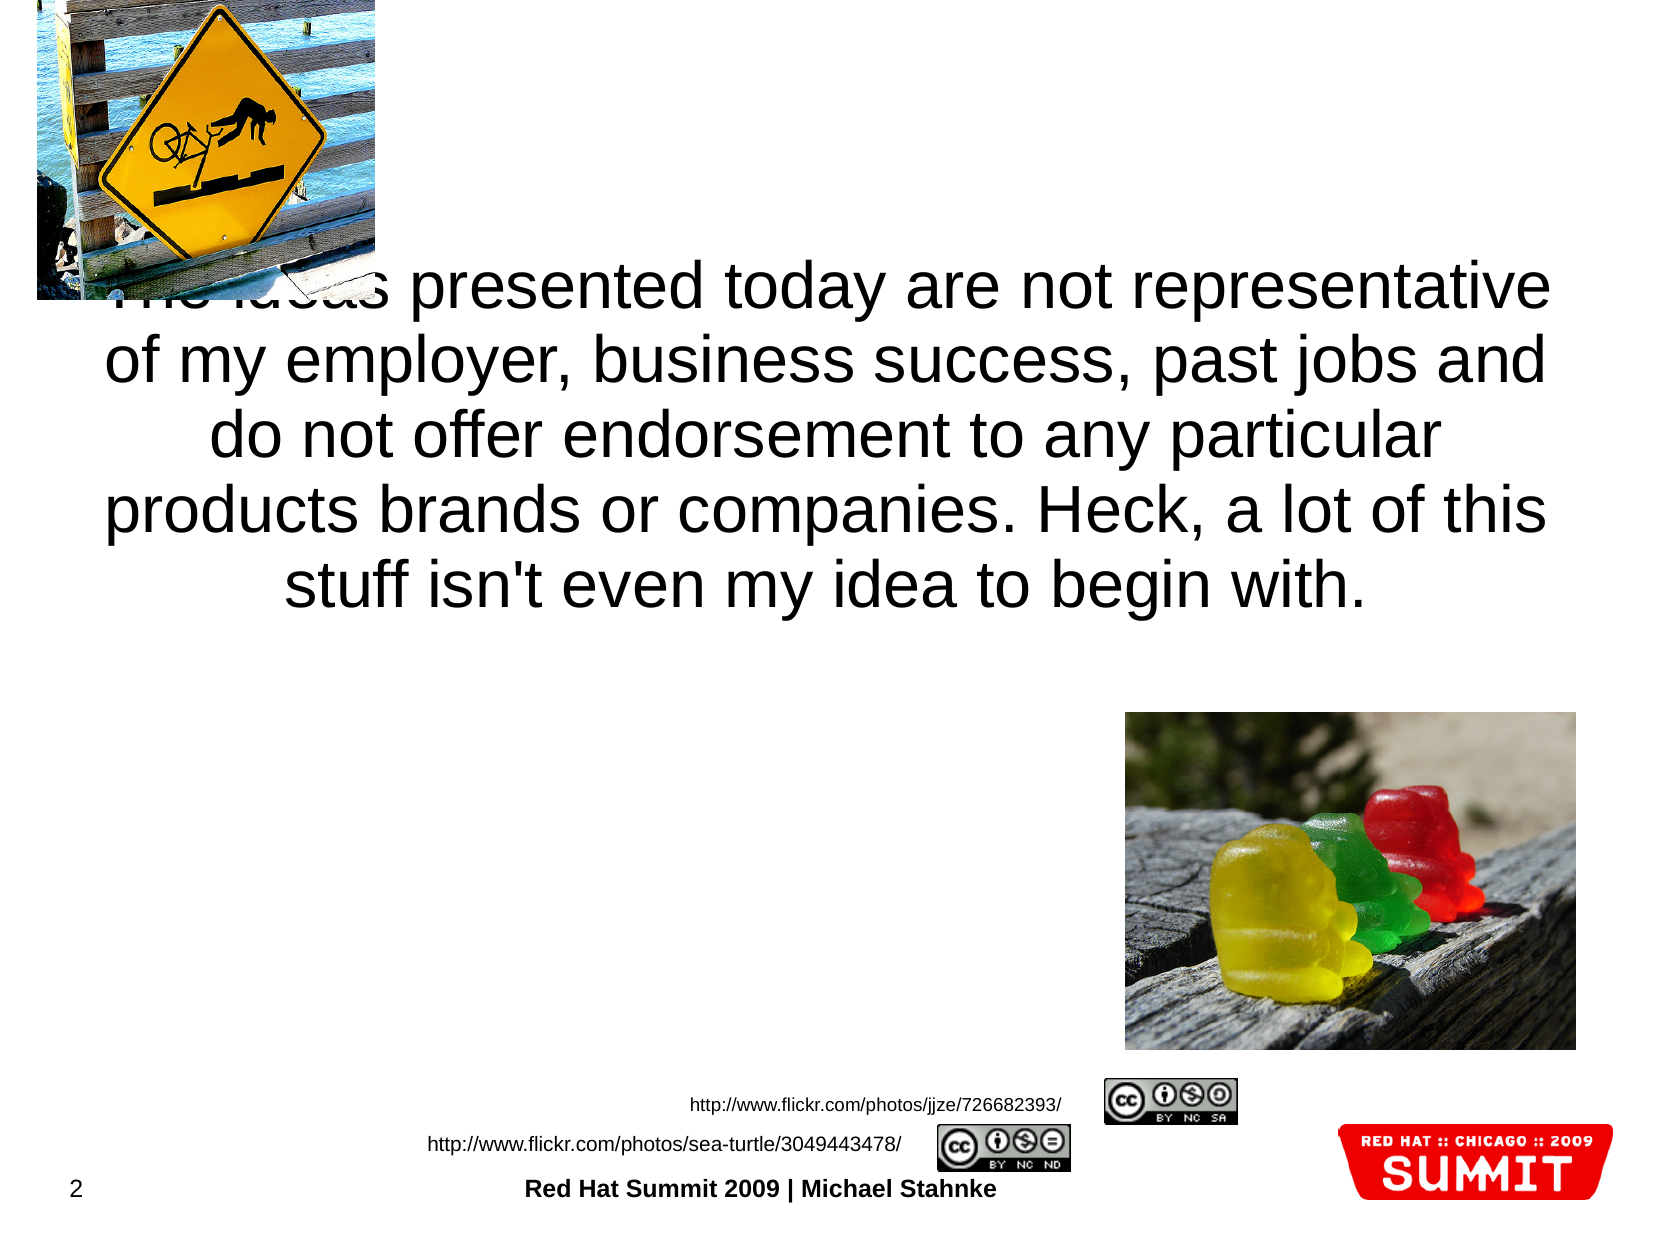

# The ideas presented today are not representative of my employer, business success, past jobs and do not offer endorsement to any particular products brands or companies. Heck, a lot of this stuff isn't even my idea to begin with.
http://www.flickr.com/photos/jjze/726682393/
http://www.flickr.com/photos/sea-turtle/3049443478/